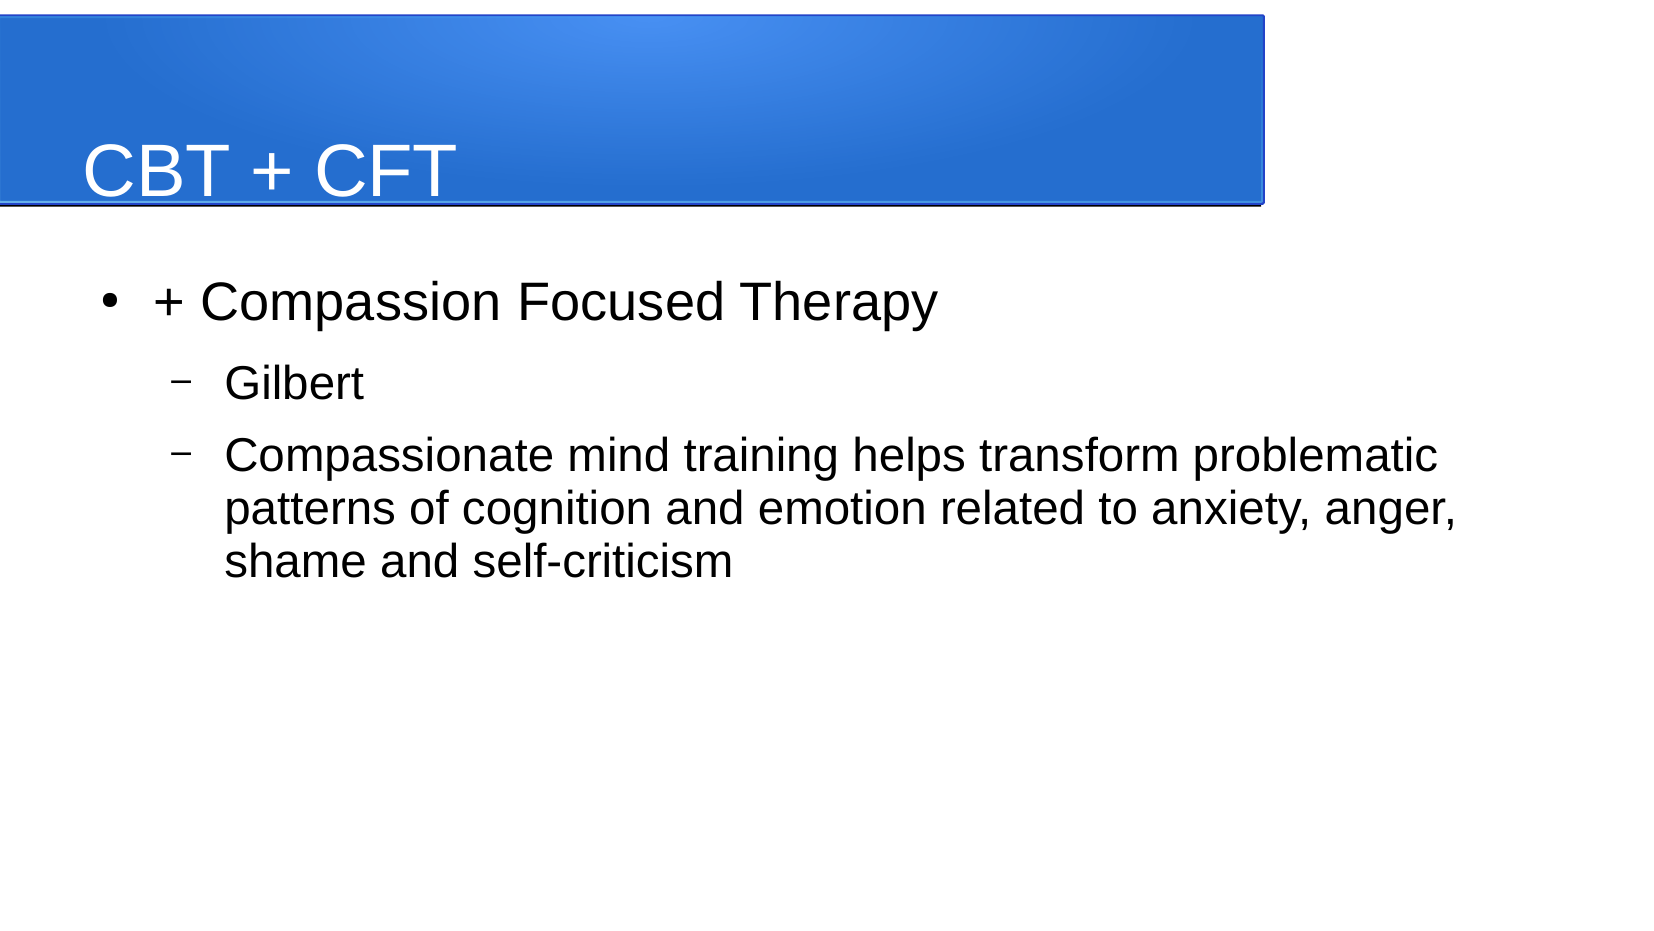

# CBT + CFT
+ Compassion Focused Therapy
Gilbert
Compassionate mind training helps transform problematic patterns of cognition and emotion related to anxiety, anger, shame and self-criticism